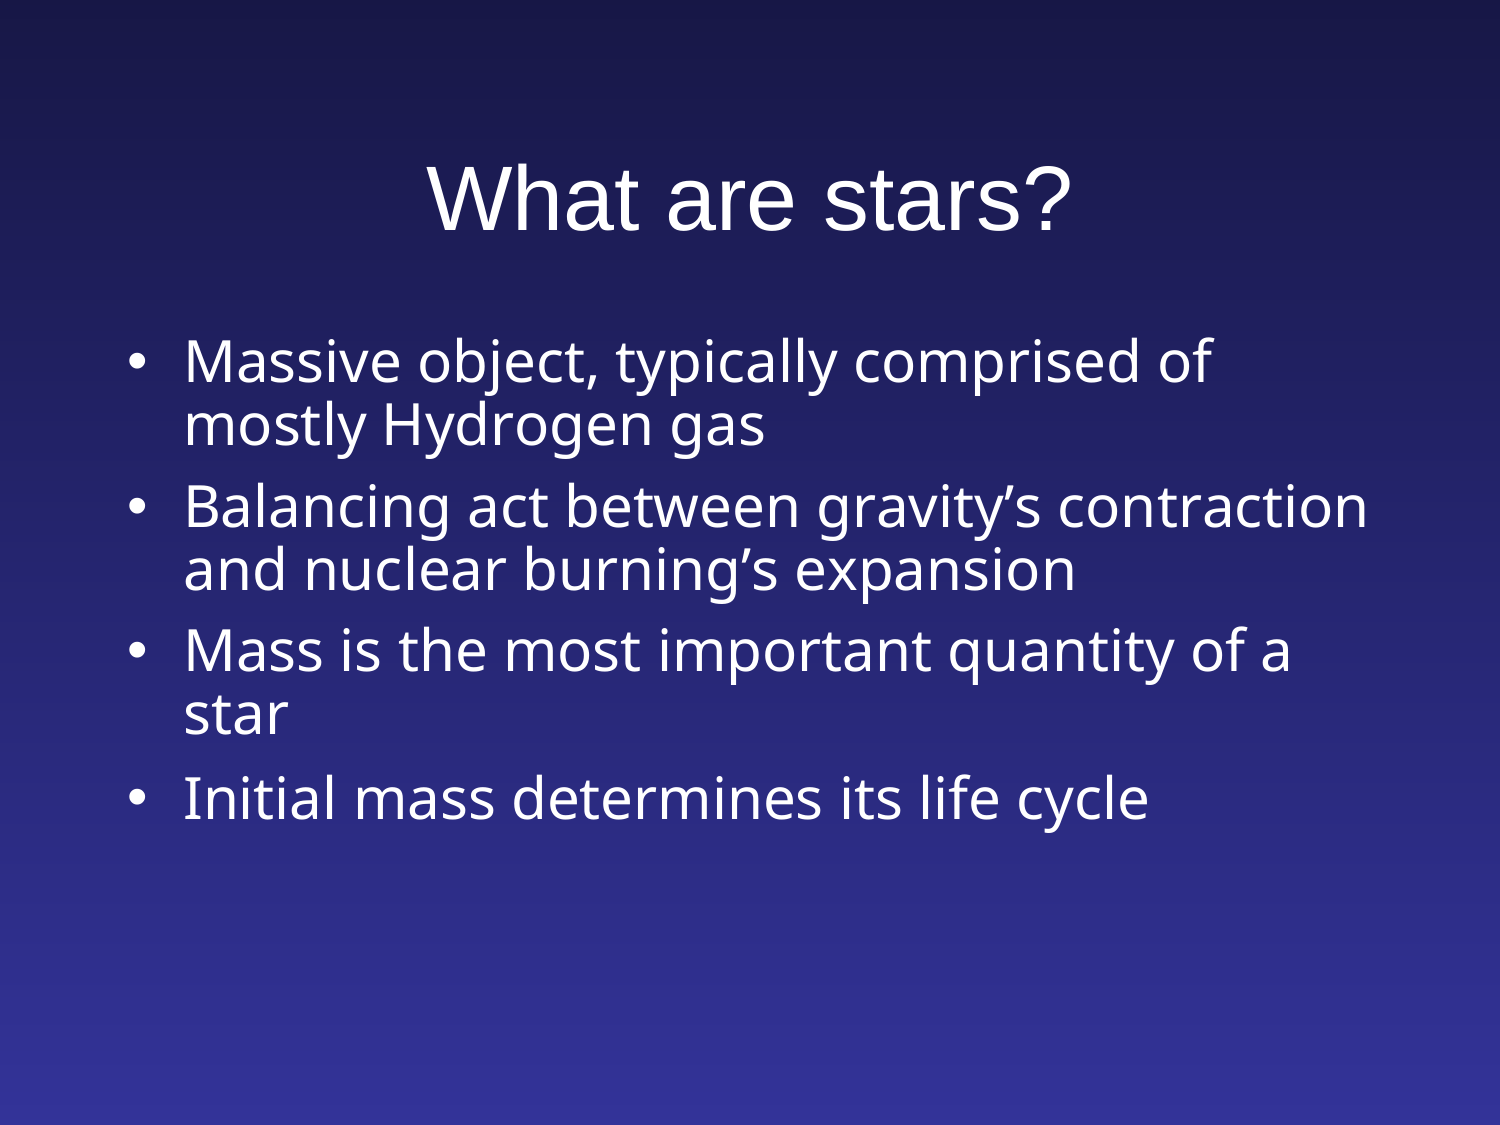

# What are stars?
Massive object, typically comprised of mostly Hydrogen gas
Balancing act between gravity’s contraction and nuclear burning’s expansion
Mass is the most important quantity of a star
Initial mass determines its life cycle